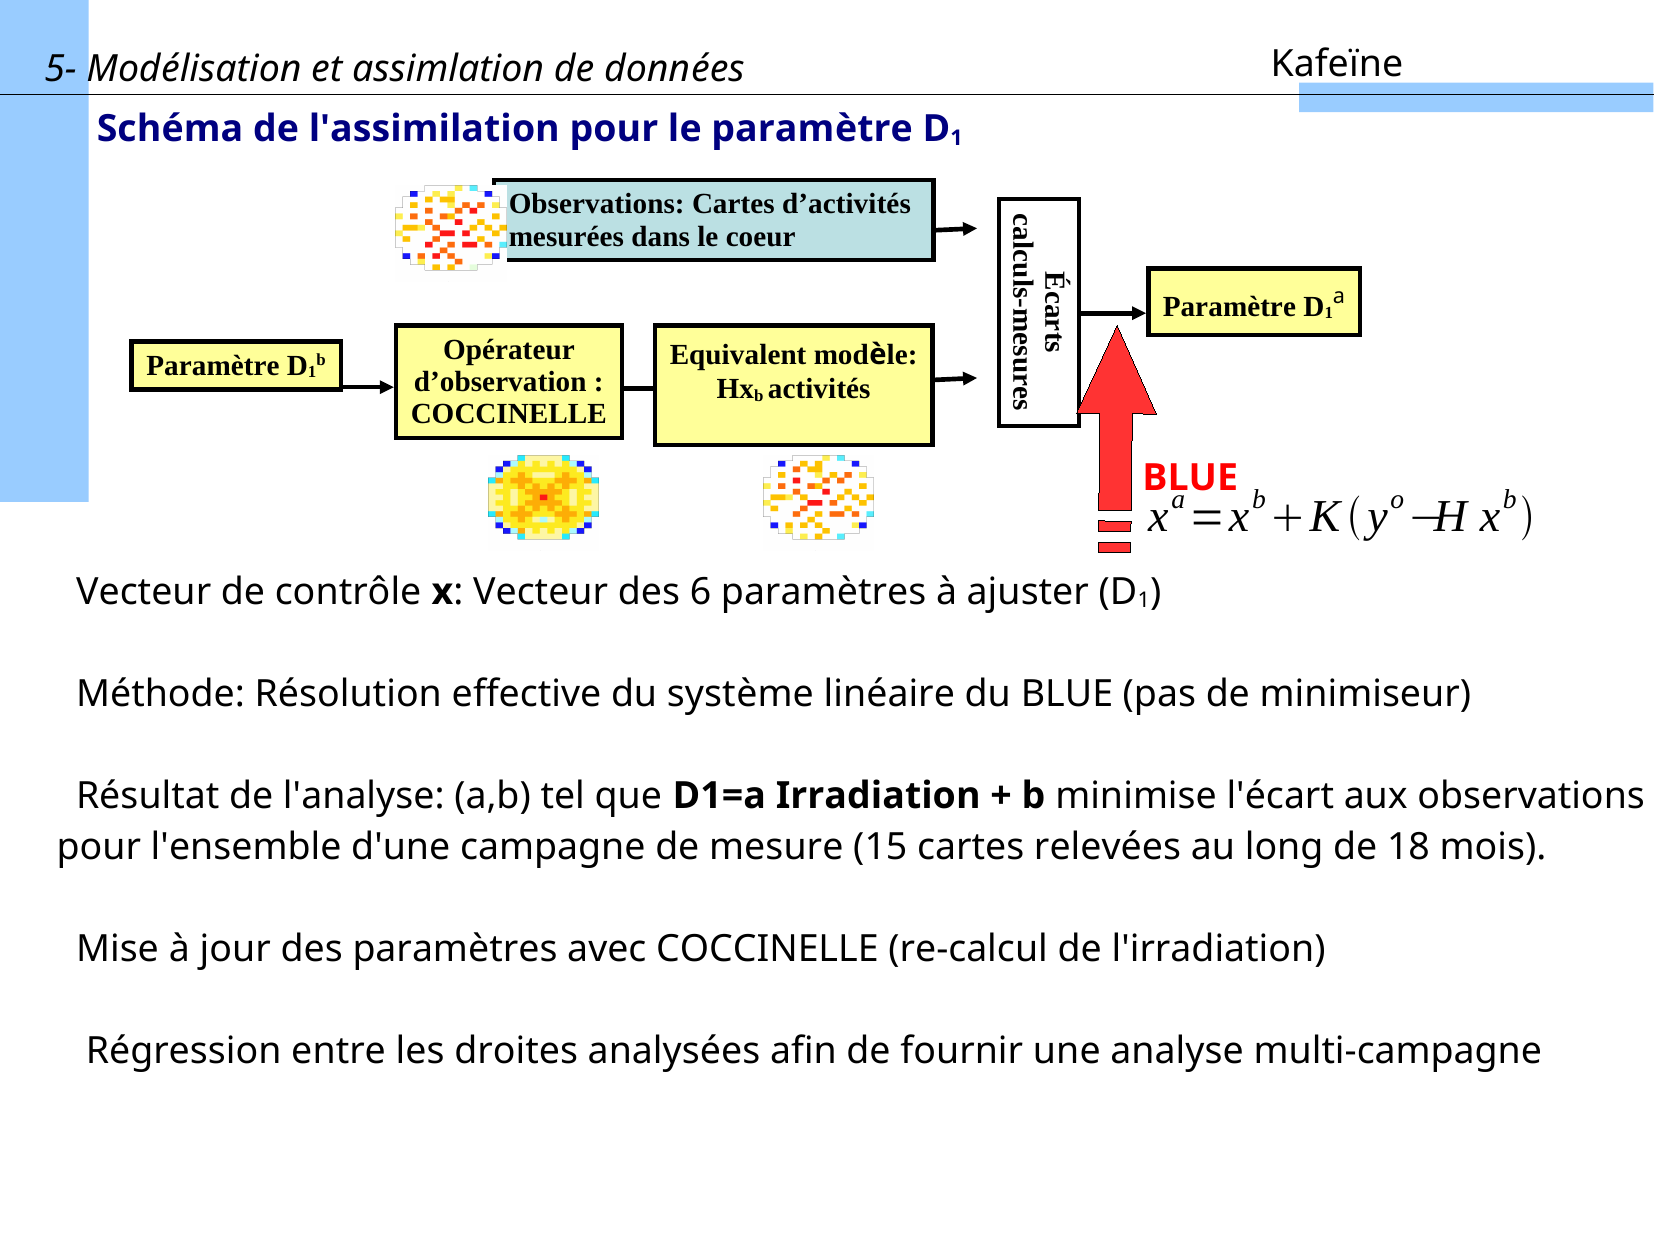

Kafeïne
5- Modélisation et assimlation de données
Schéma de l'assimilation pour le paramètre D1
Observations: Cartes d’activités
mesurées dans le coeur
Paramètre D1a
Écarts
calculs-mesures
Equivalent modèle:
Hxb activités
Opérateur
d’observation :
COCCINELLE
Paramètre D1b
BLUE
 Vecteur de contrôle x: Vecteur des 6 paramètres à ajuster (D1)
 Méthode: Résolution effective du système linéaire du BLUE (pas de minimiseur)
 Résultat de l'analyse: (a,b) tel que D1=a Irradiation + b minimise l'écart aux observations
pour l'ensemble d'une campagne de mesure (15 cartes relevées au long de 18 mois).
 Mise à jour des paramètres avec COCCINELLE (re-calcul de l'irradiation)
 Régression entre les droites analysées afin de fournir une analyse multi-campagne